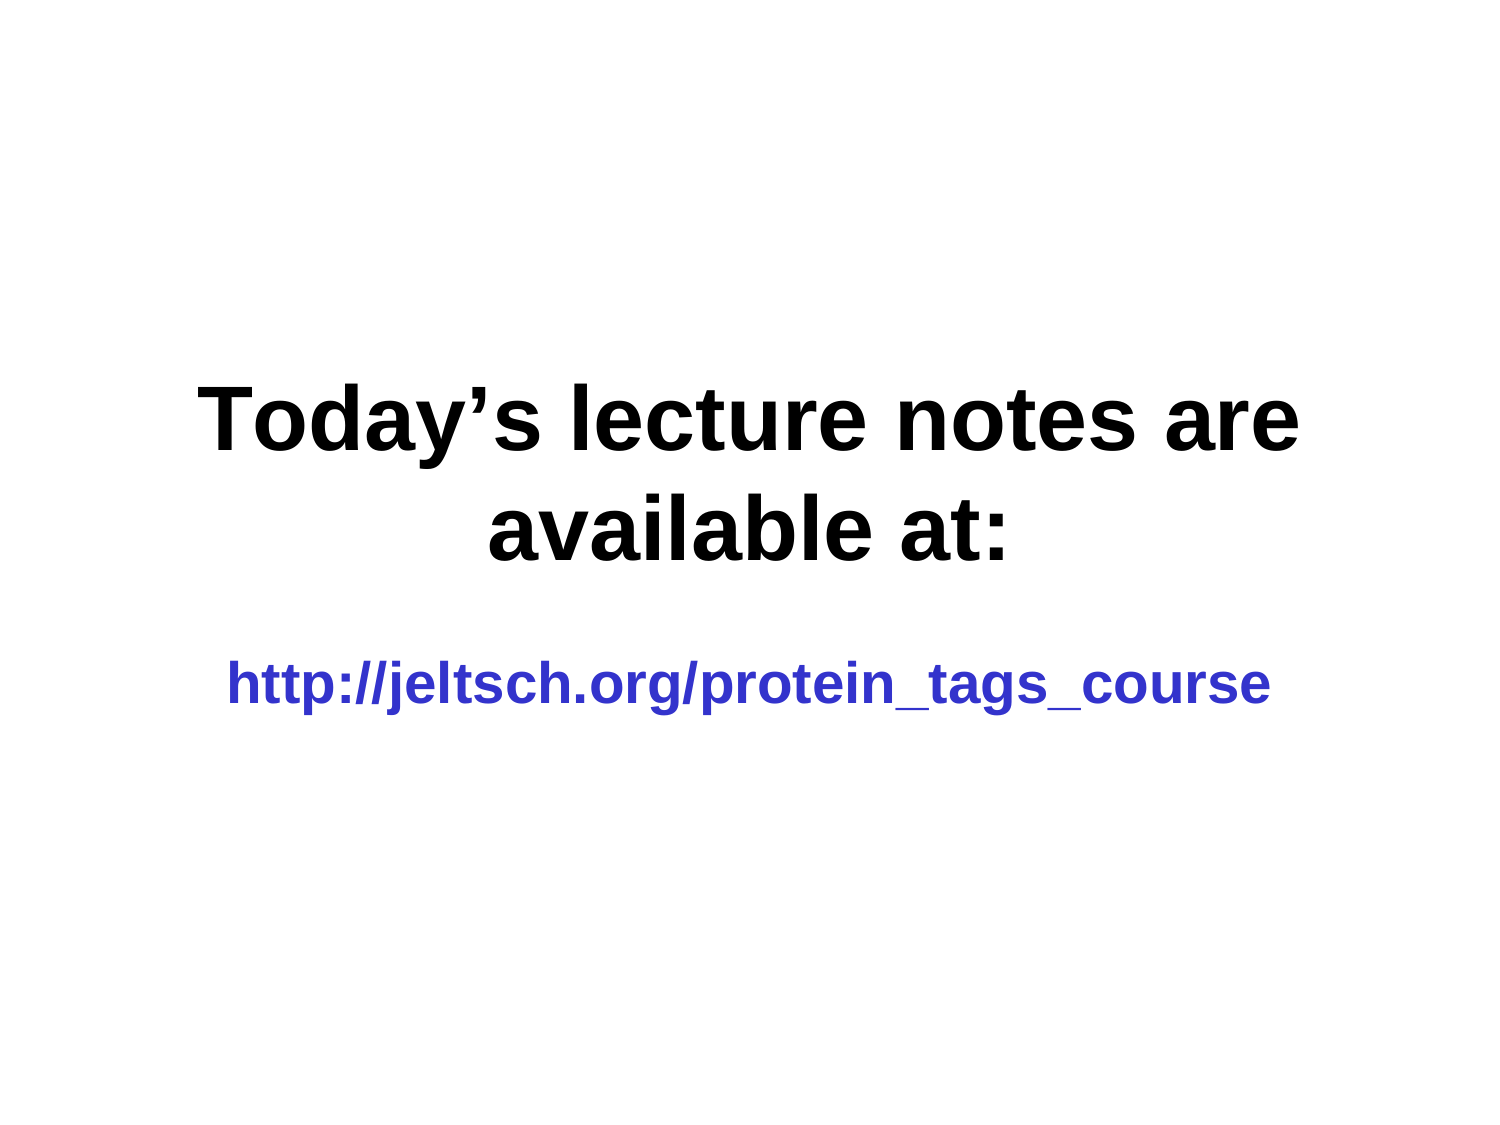

# Today’s lecture notes are available at:
http://jeltsch.org/protein_tags_course